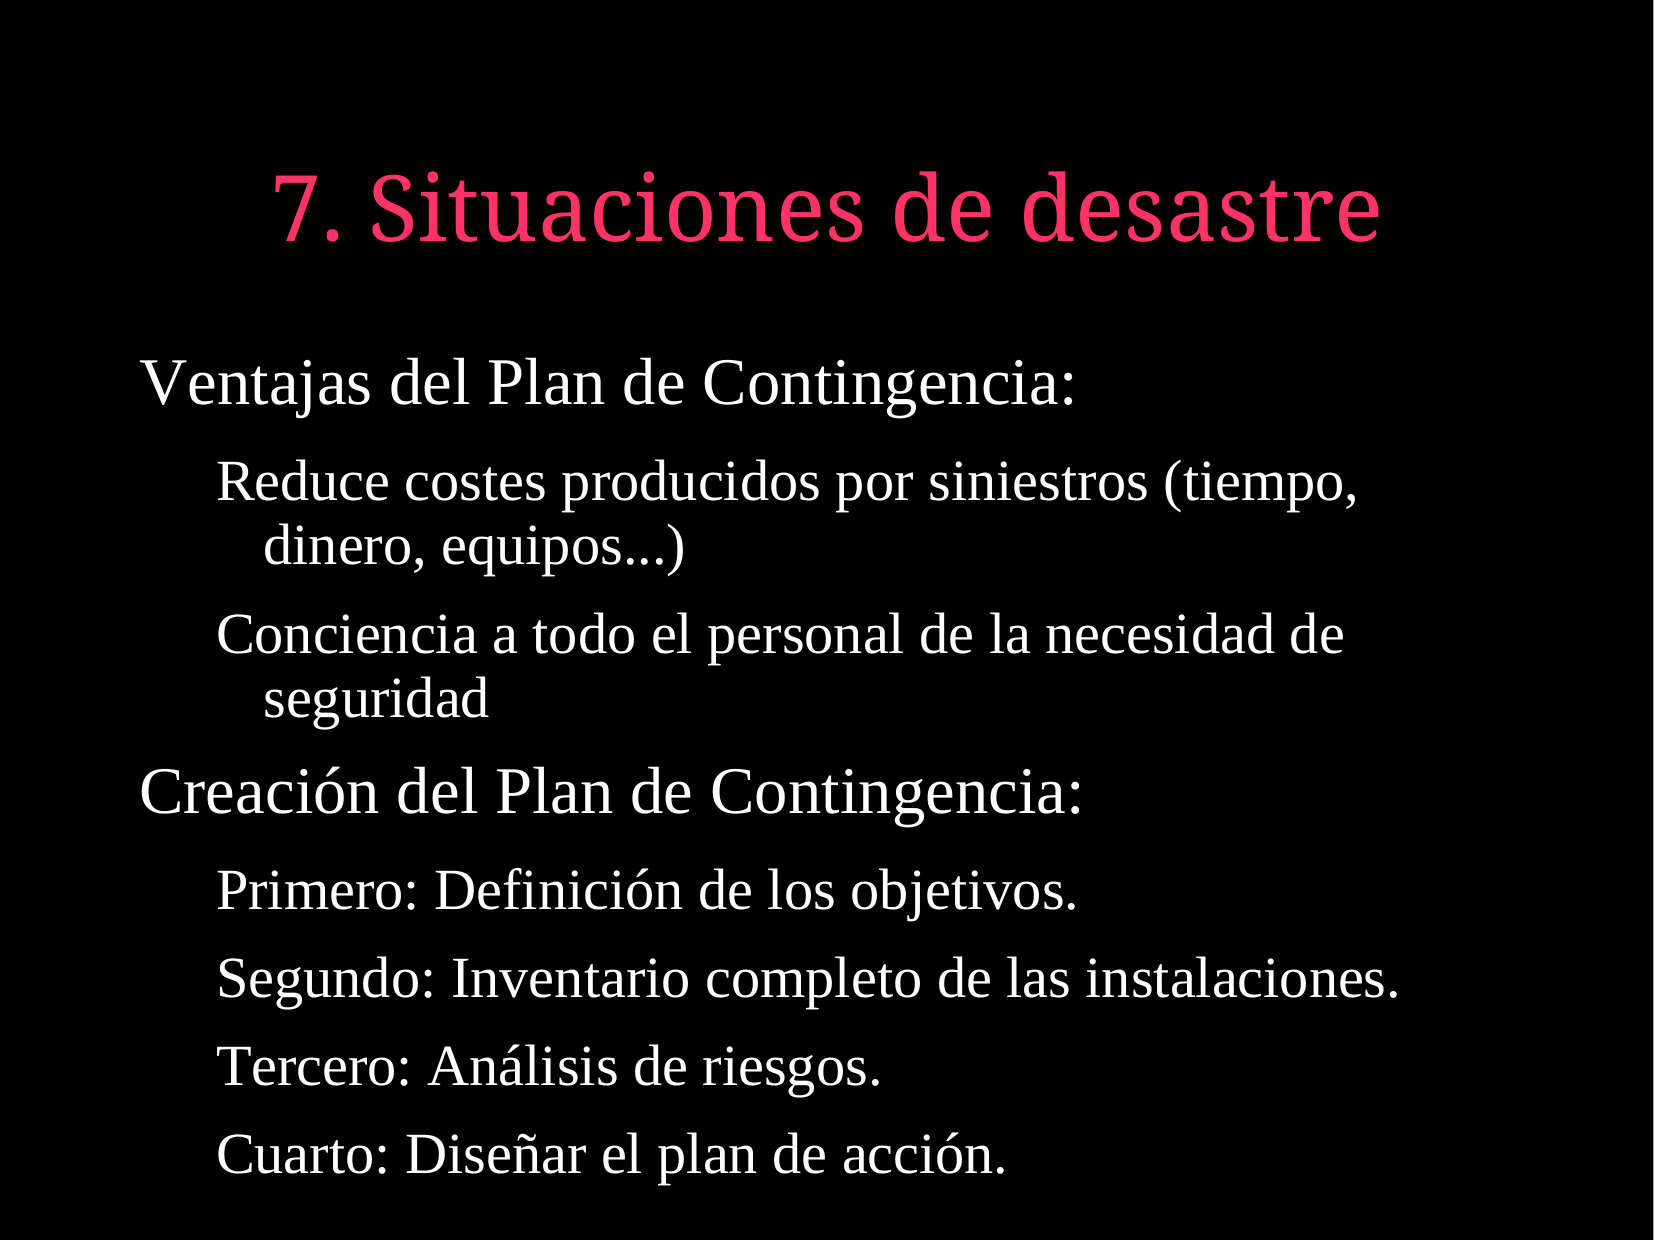

# 7. Situaciones de desastre
Ventajas del Plan de Contingencia:
Reduce costes producidos por siniestros (tiempo, dinero, equipos...)
Conciencia a todo el personal de la necesidad de seguridad
Creación del Plan de Contingencia:
Primero: Definición de los objetivos.
Segundo: Inventario completo de las instalaciones.
Tercero: Análisis de riesgos.
Cuarto: Diseñar el plan de acción.